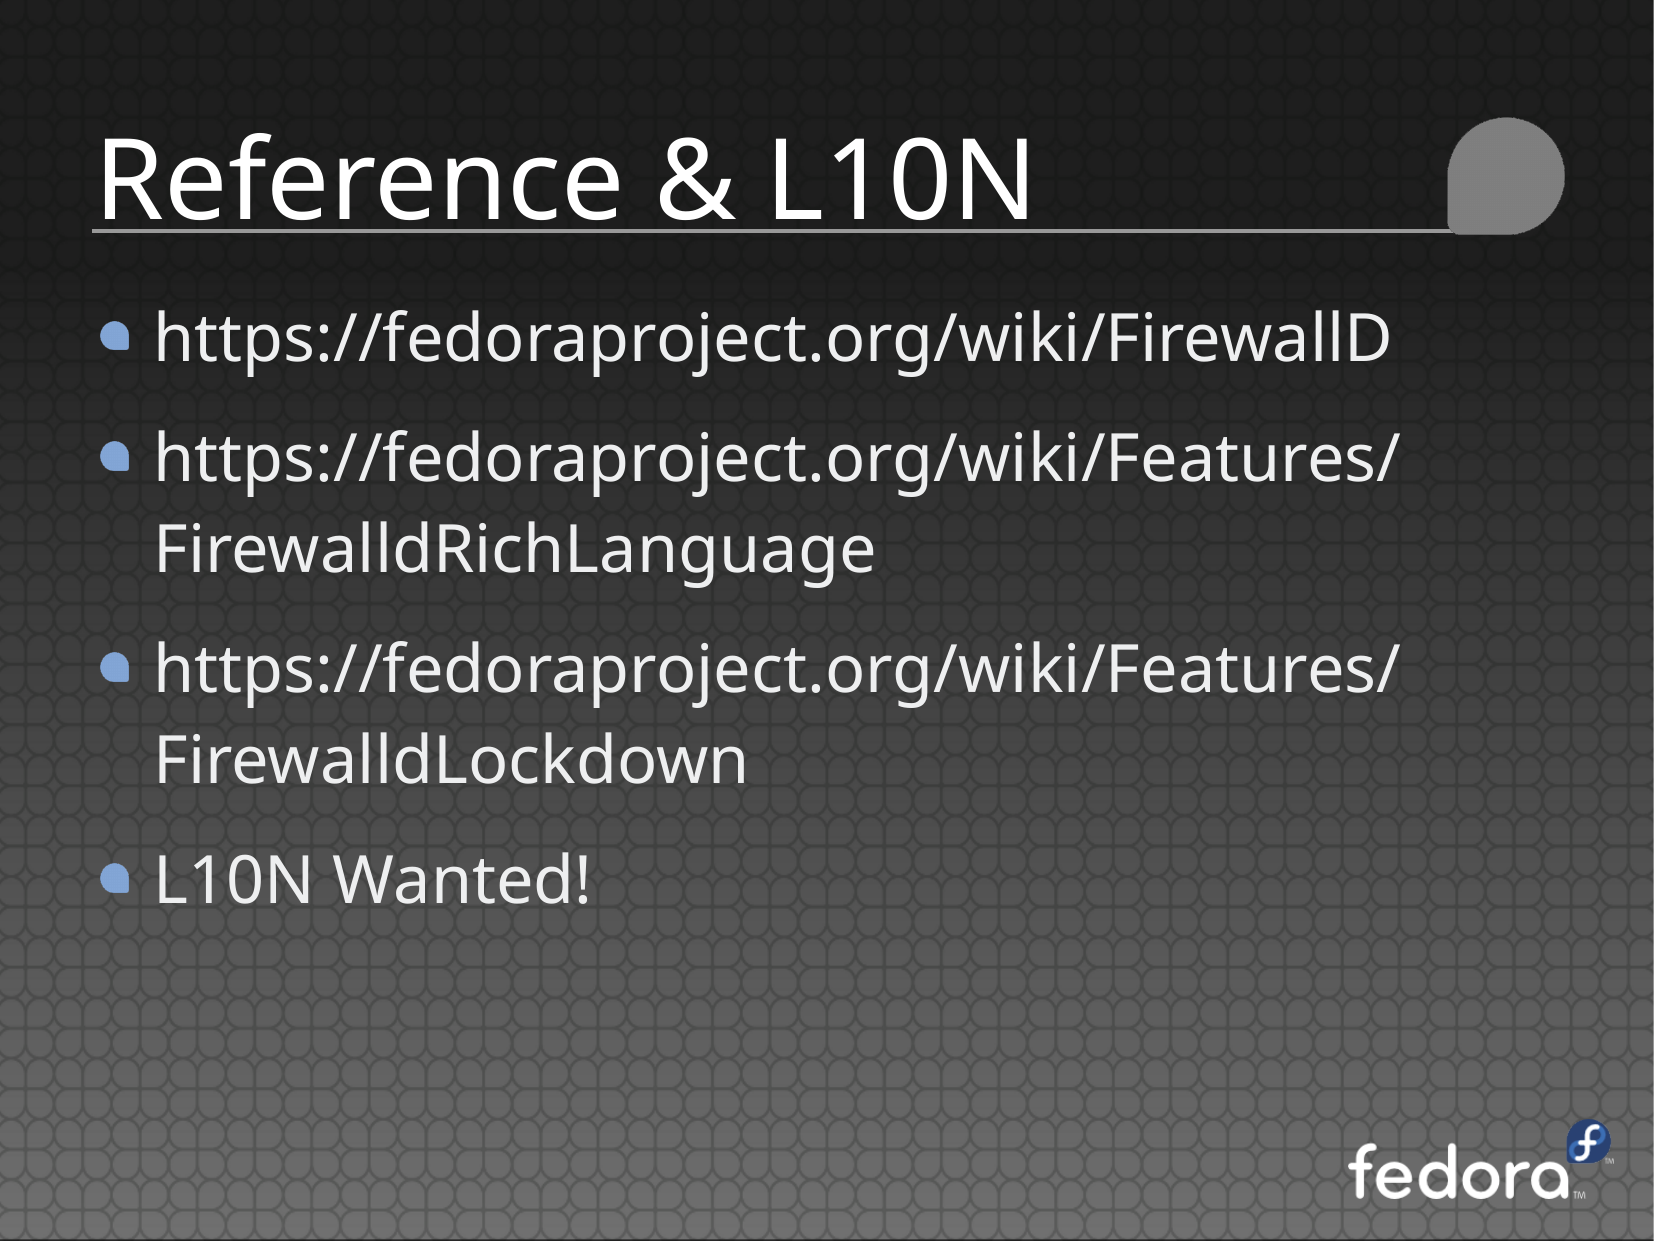

Reference & L10N
# https://fedoraproject.org/wiki/FirewallD
https://fedoraproject.org/wiki/Features/FirewalldRichLanguage
https://fedoraproject.org/wiki/Features/FirewalldLockdown
L10N Wanted!